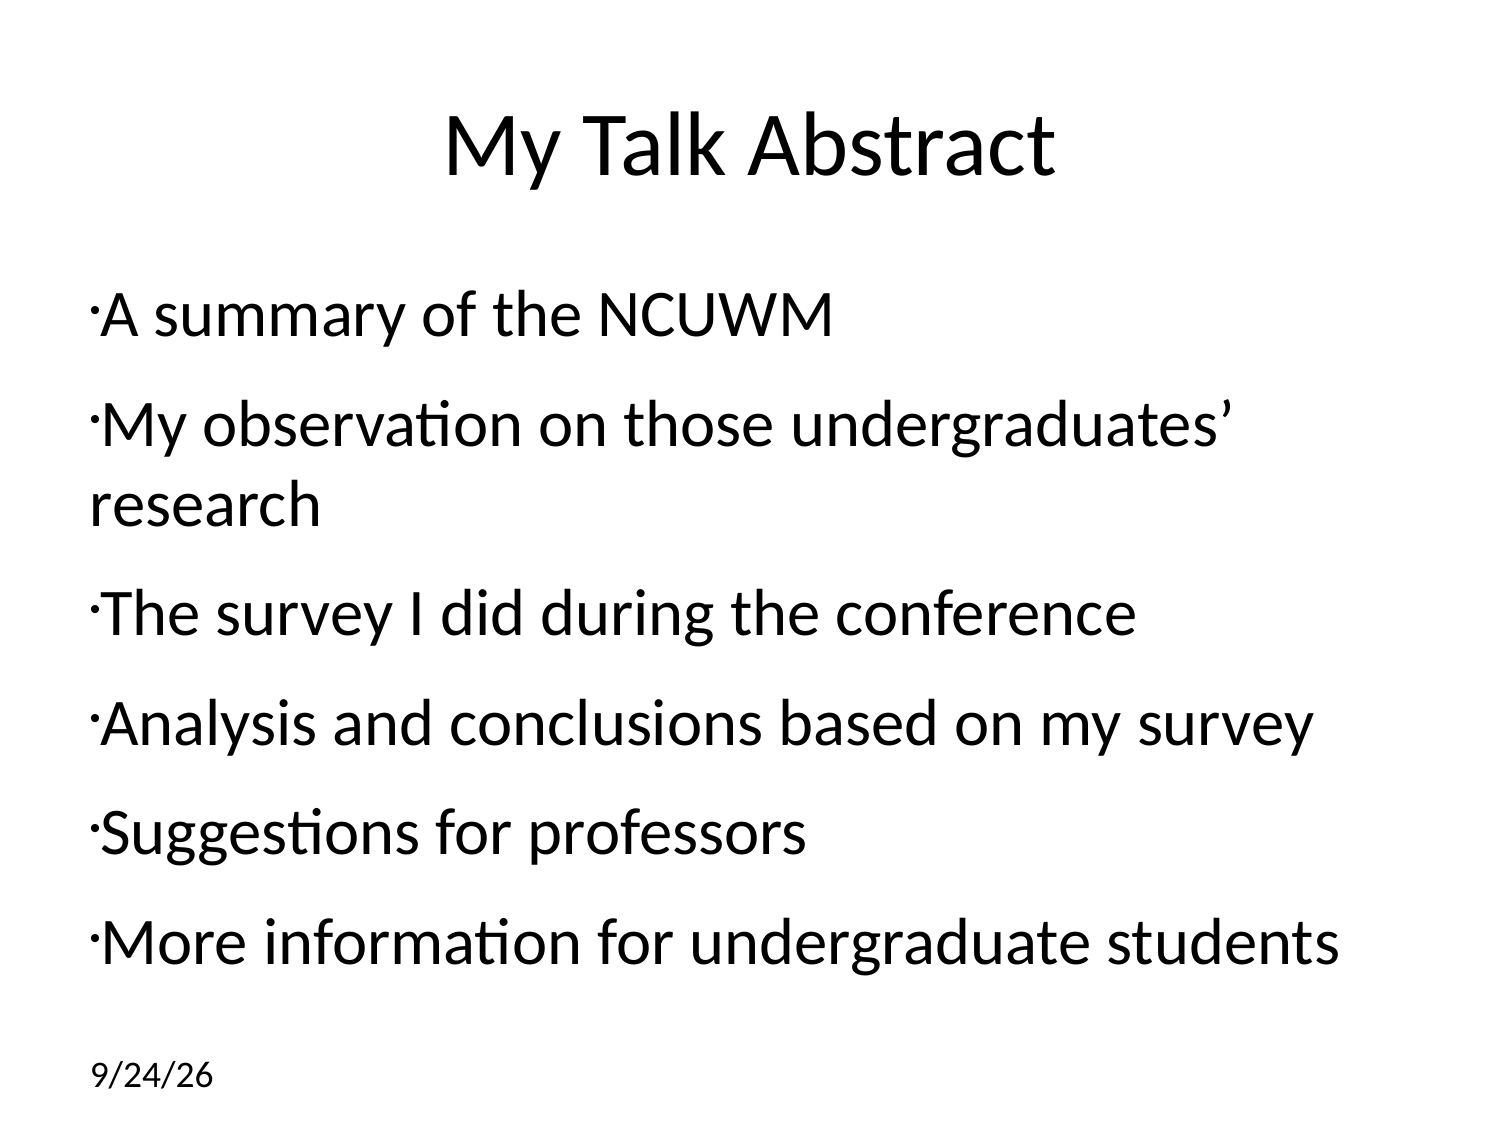

# My Talk Abstract
A summary of the NCUWM
My observation on those undergraduates’ research
The survey I did during the conference
Analysis and conclusions based on my survey
Suggestions for professors
More information for undergraduate students